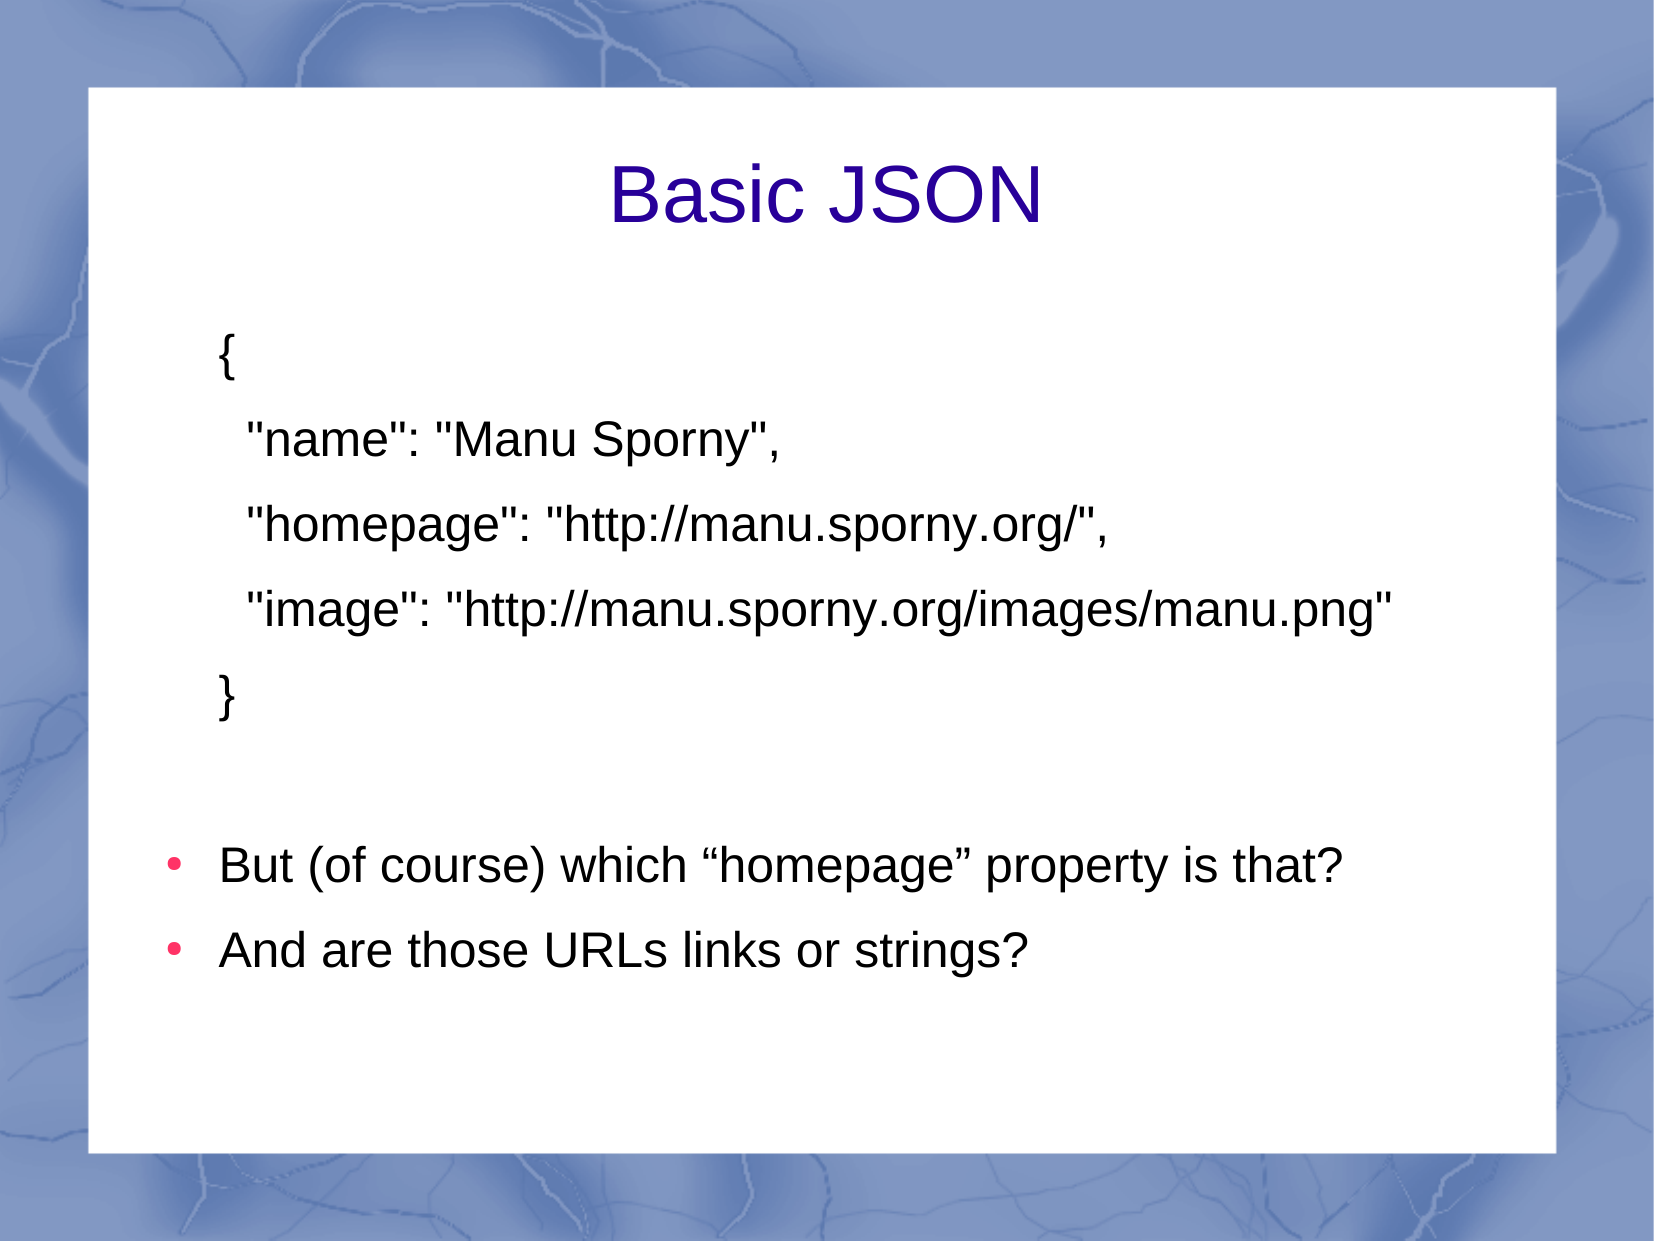

# Basic JSON
{
 "name": "Manu Sporny",
 "homepage": "http://manu.sporny.org/",
 "image": "http://manu.sporny.org/images/manu.png"
}
But (of course) which “homepage” property is that?
And are those URLs links or strings?